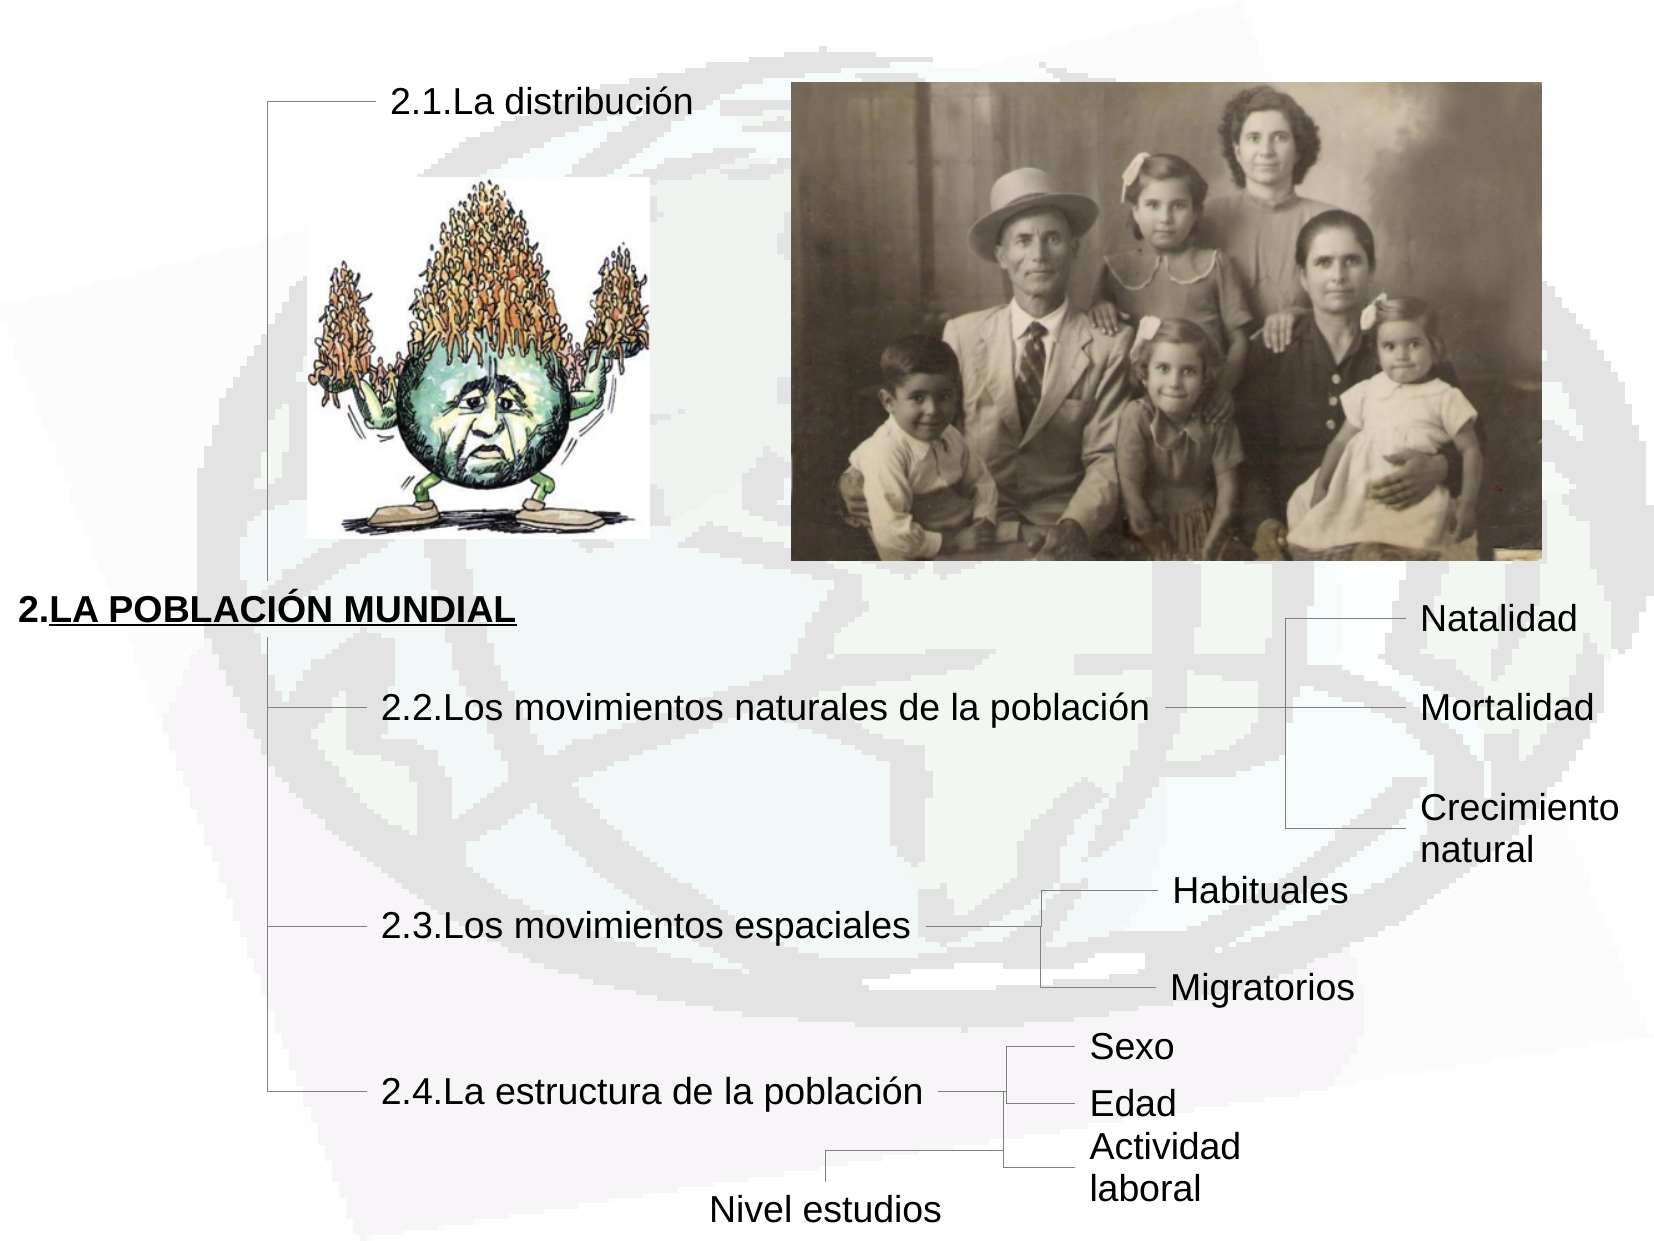

2.1.La distribución
2.LA POBLACIÓN MUNDIAL
Natalidad
2.2.Los movimientos naturales de la población
Mortalidad
Crecimiento
natural
Habituales
2.3.Los movimientos espaciales
Migratorios
Sexo
2.4.La estructura de la población
Edad
Actividad
laboral
Nivel estudios